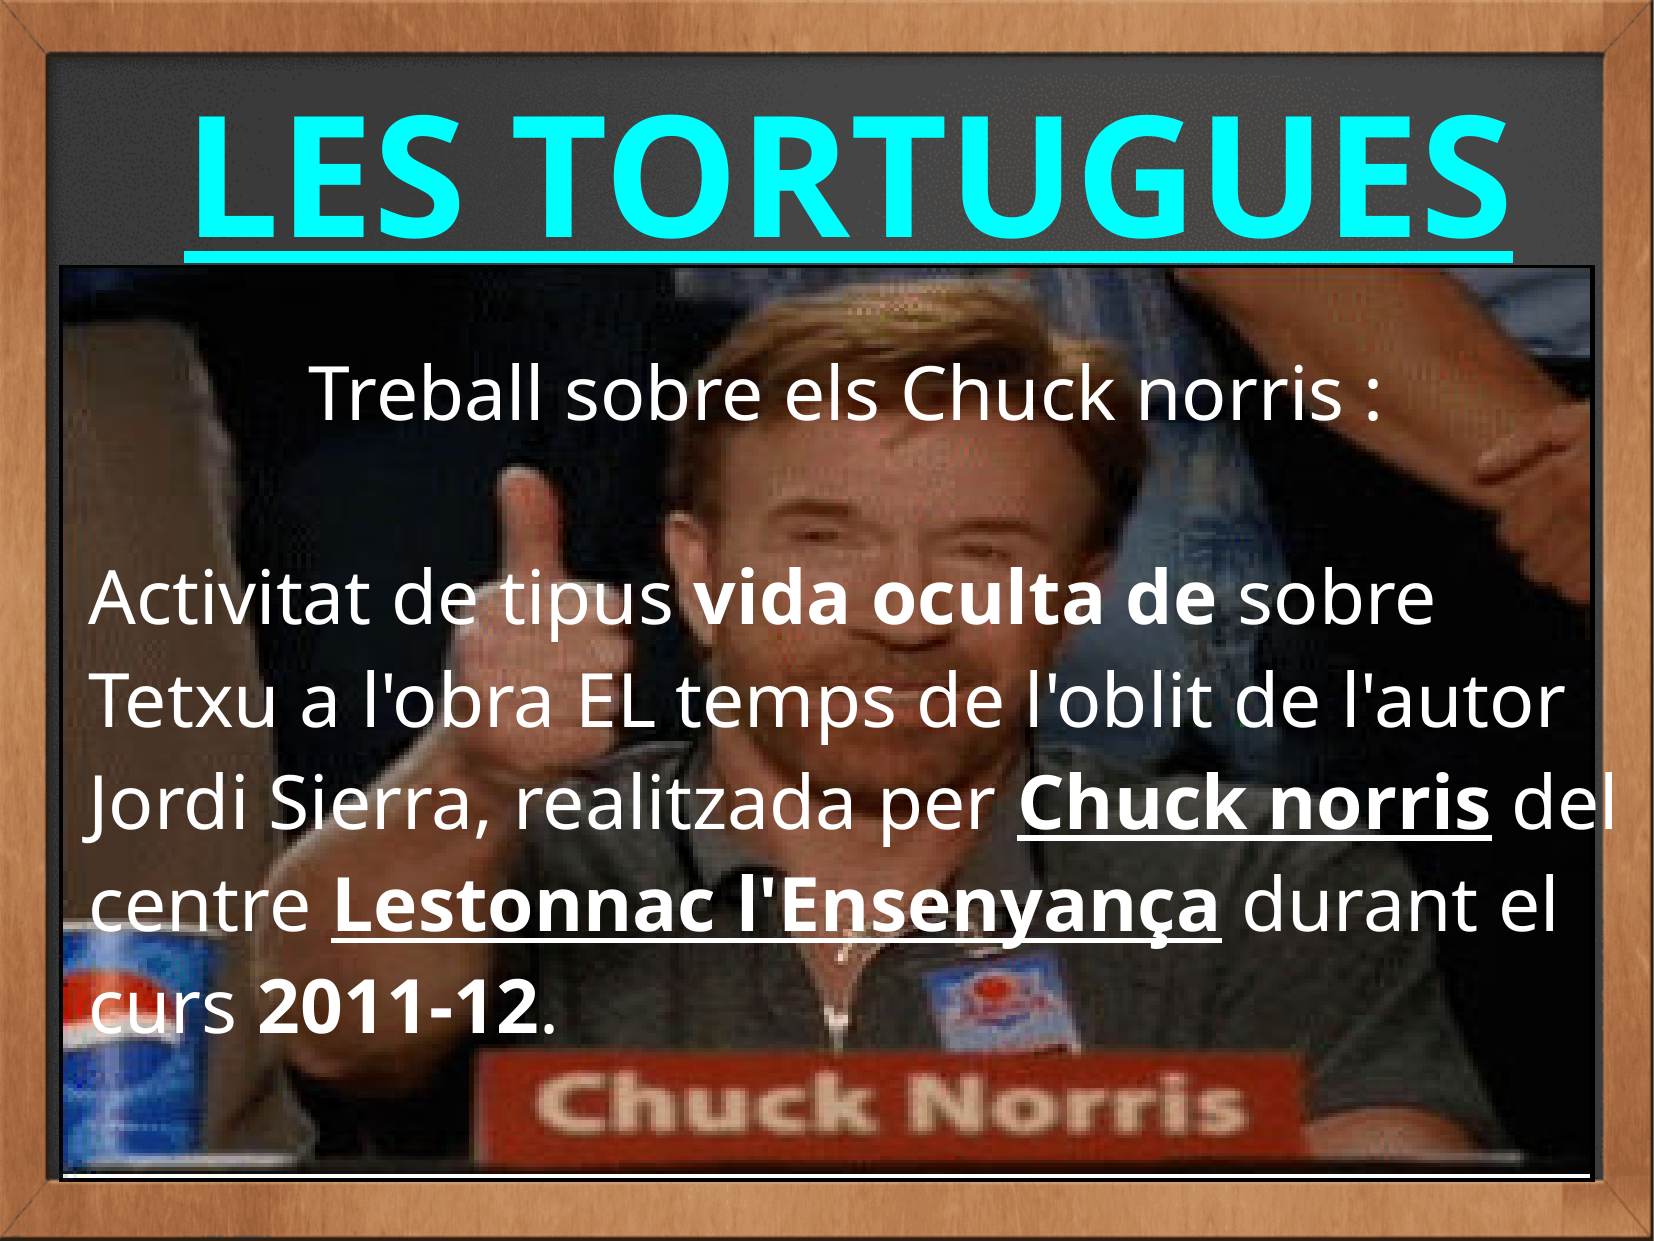

# LES TORTUGUES
Treball sobre els Chuck norris :
Activitat de tipus vida oculta de sobre Tetxu a l'obra EL temps de l'oblit de l'autor Jordi Sierra, realitzada per Chuck norris del centre Lestonnac l'Ensenyança durant el curs 2011-12.